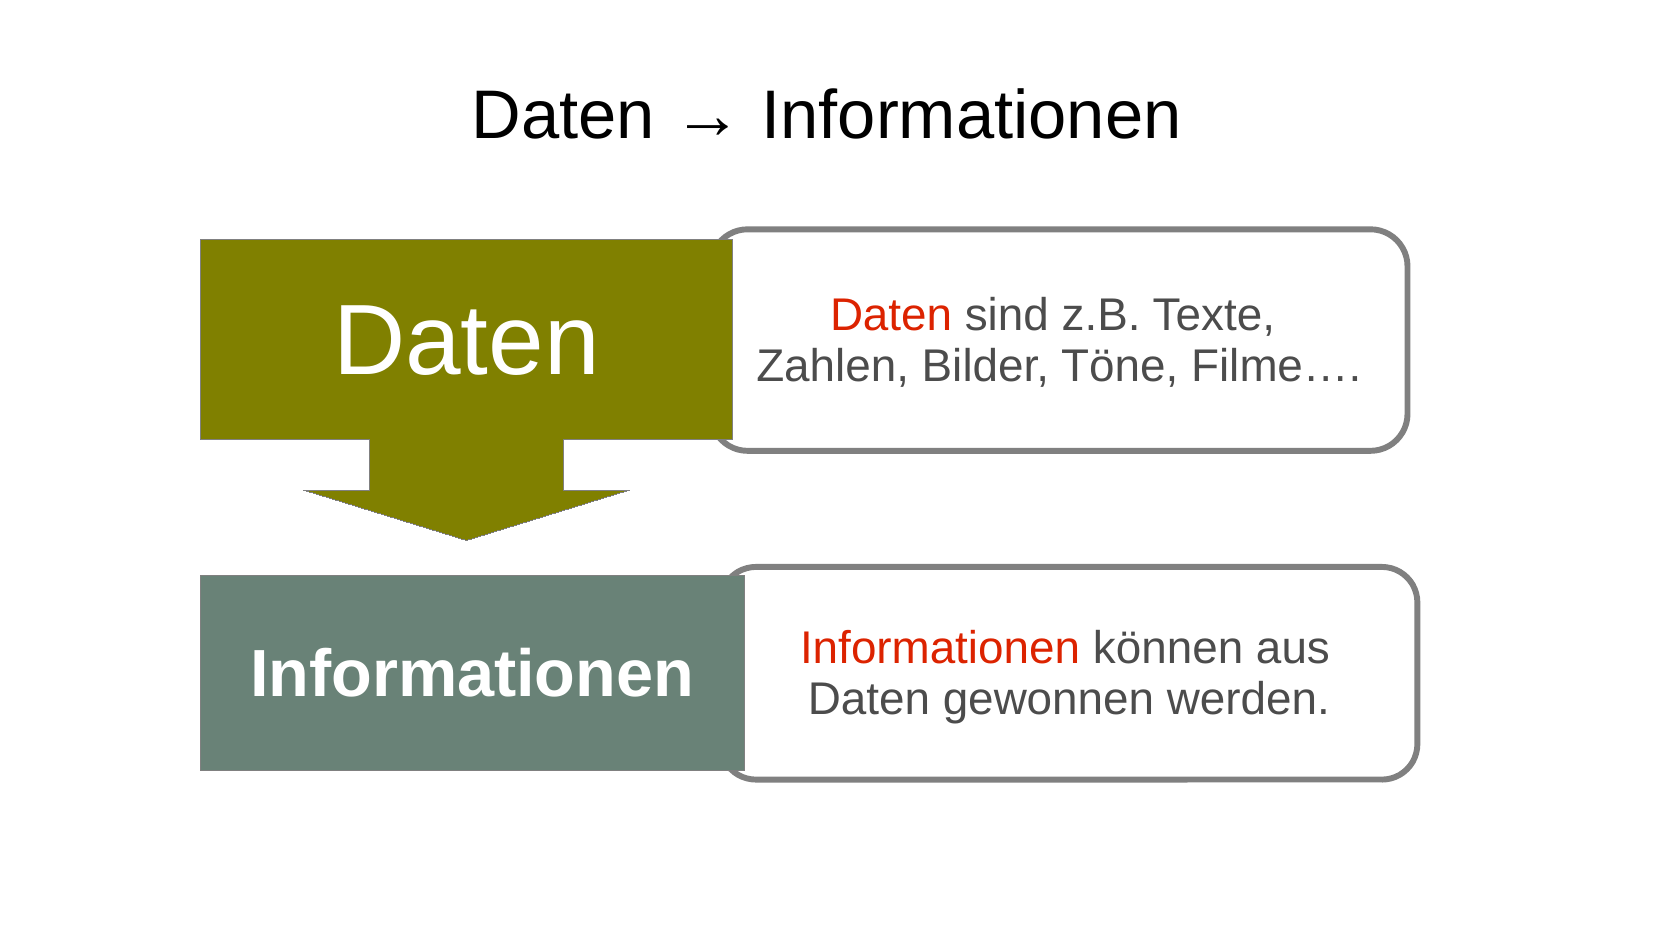

# Daten → Informationen
Daten sind z.B. Texte,
Zahlen, Bilder, Töne, Filme….
Daten
Informationen können aus
Daten gewonnen werden.
Informationen